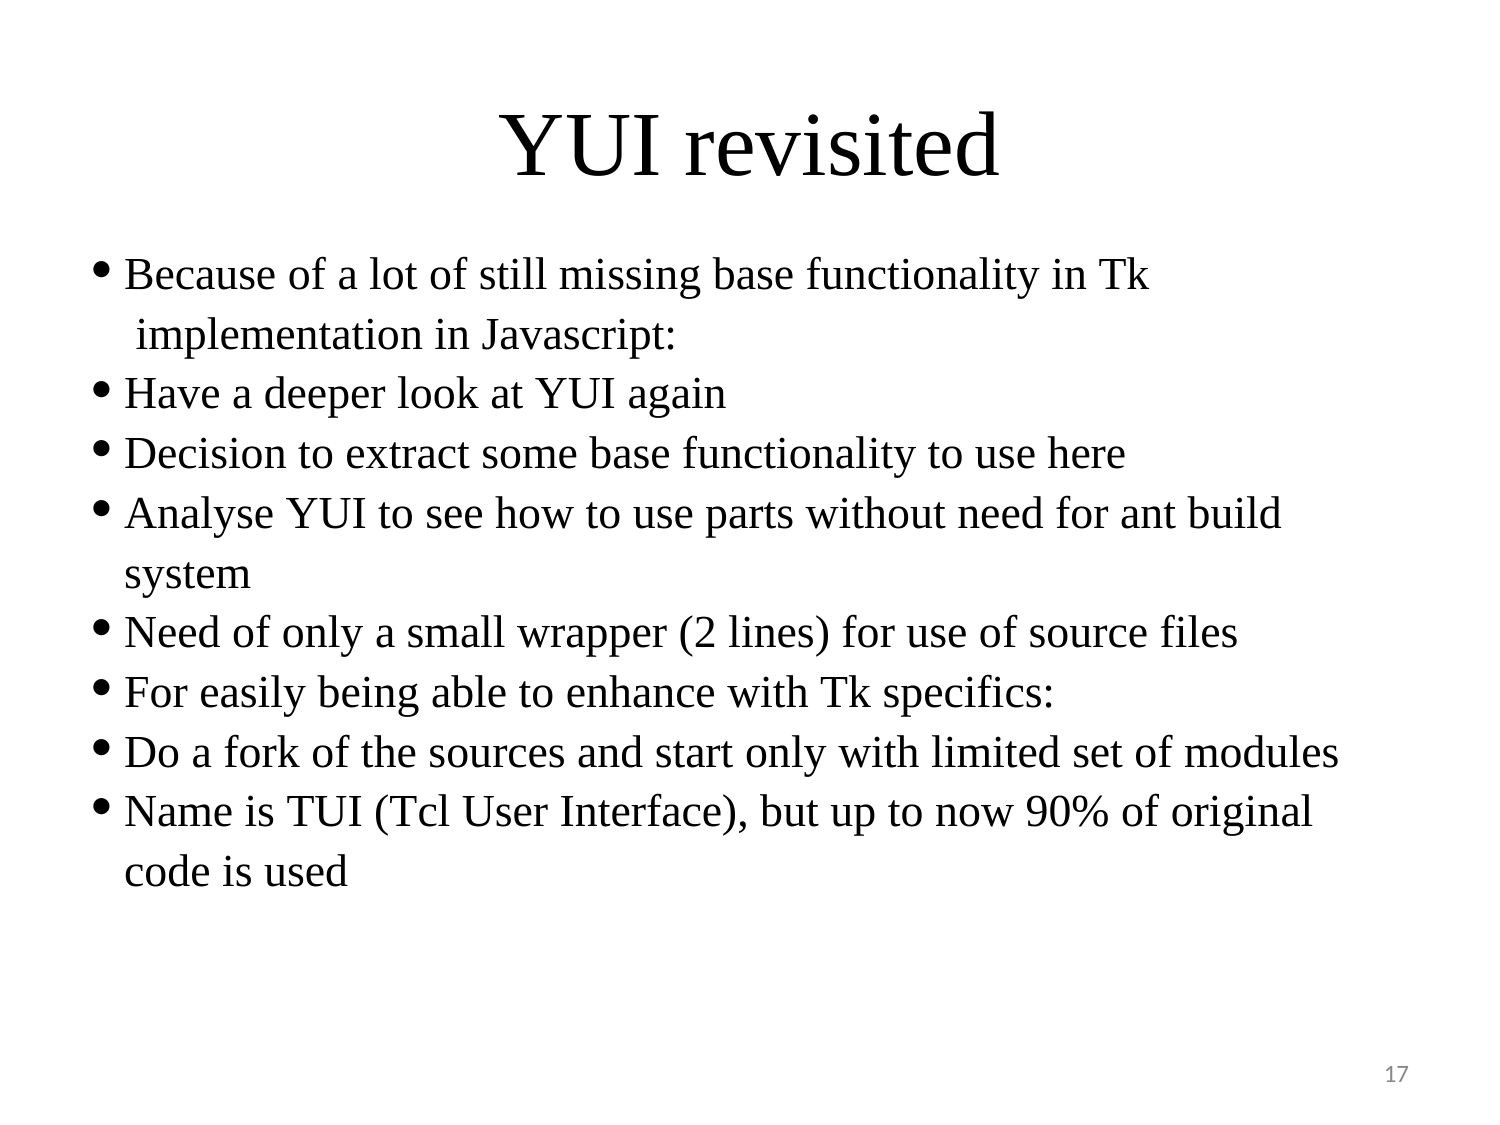

YUI revisited‏
 Because of a lot of still missing base functionality in Tk
 implementation in Javascript:
 Have a deeper look at YUI again
 Decision to extract some base functionality to use here
 Analyse YUI to see how to use parts without need for ant build
 system
 Need of only a small wrapper (2 lines) for use of source files
 For easily being able to enhance with Tk specifics:
 Do a fork of the sources and start only with limited set of modules
 Name is TUI (Tcl User Interface), but up to now 90% of original
 code is used
17